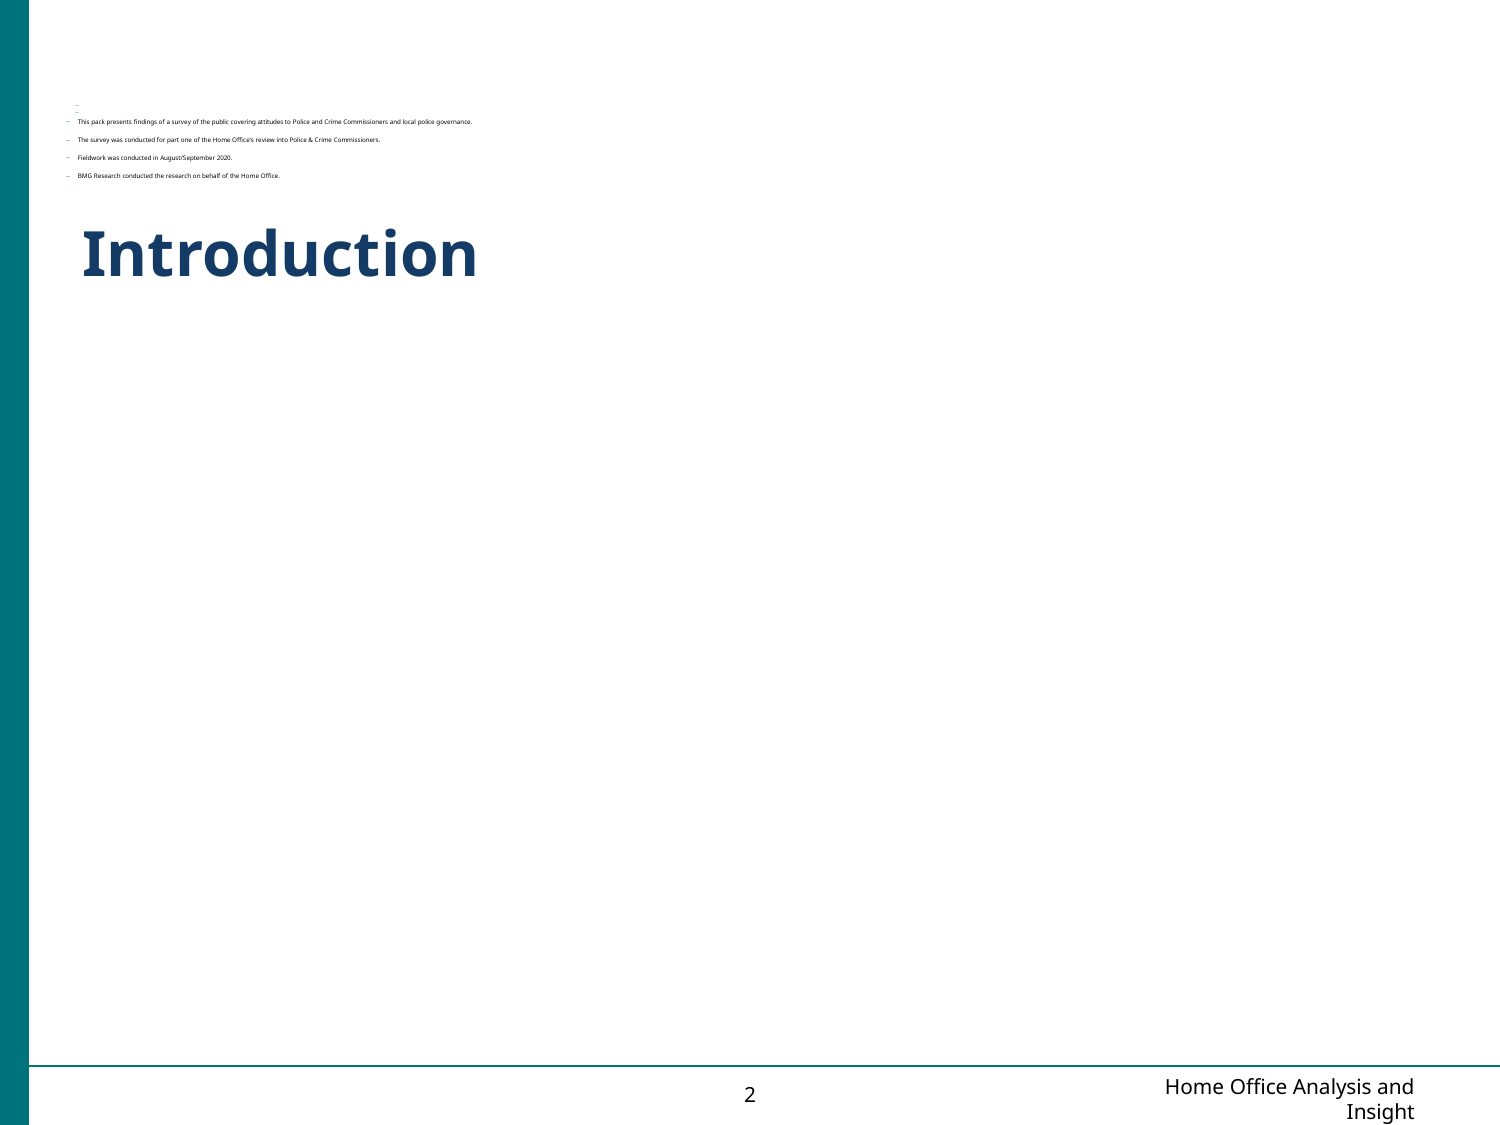

# This pack presents findings of a survey of the public covering attitudes to Police and Crime Commissioners and local police governance.
The survey was conducted for part one of the Home Office's review into Police & Crime Commissioners.
Fieldwork was conducted in August/September 2020.
BMG Research conducted the research on behalf of the Home Office.
Introduction
2